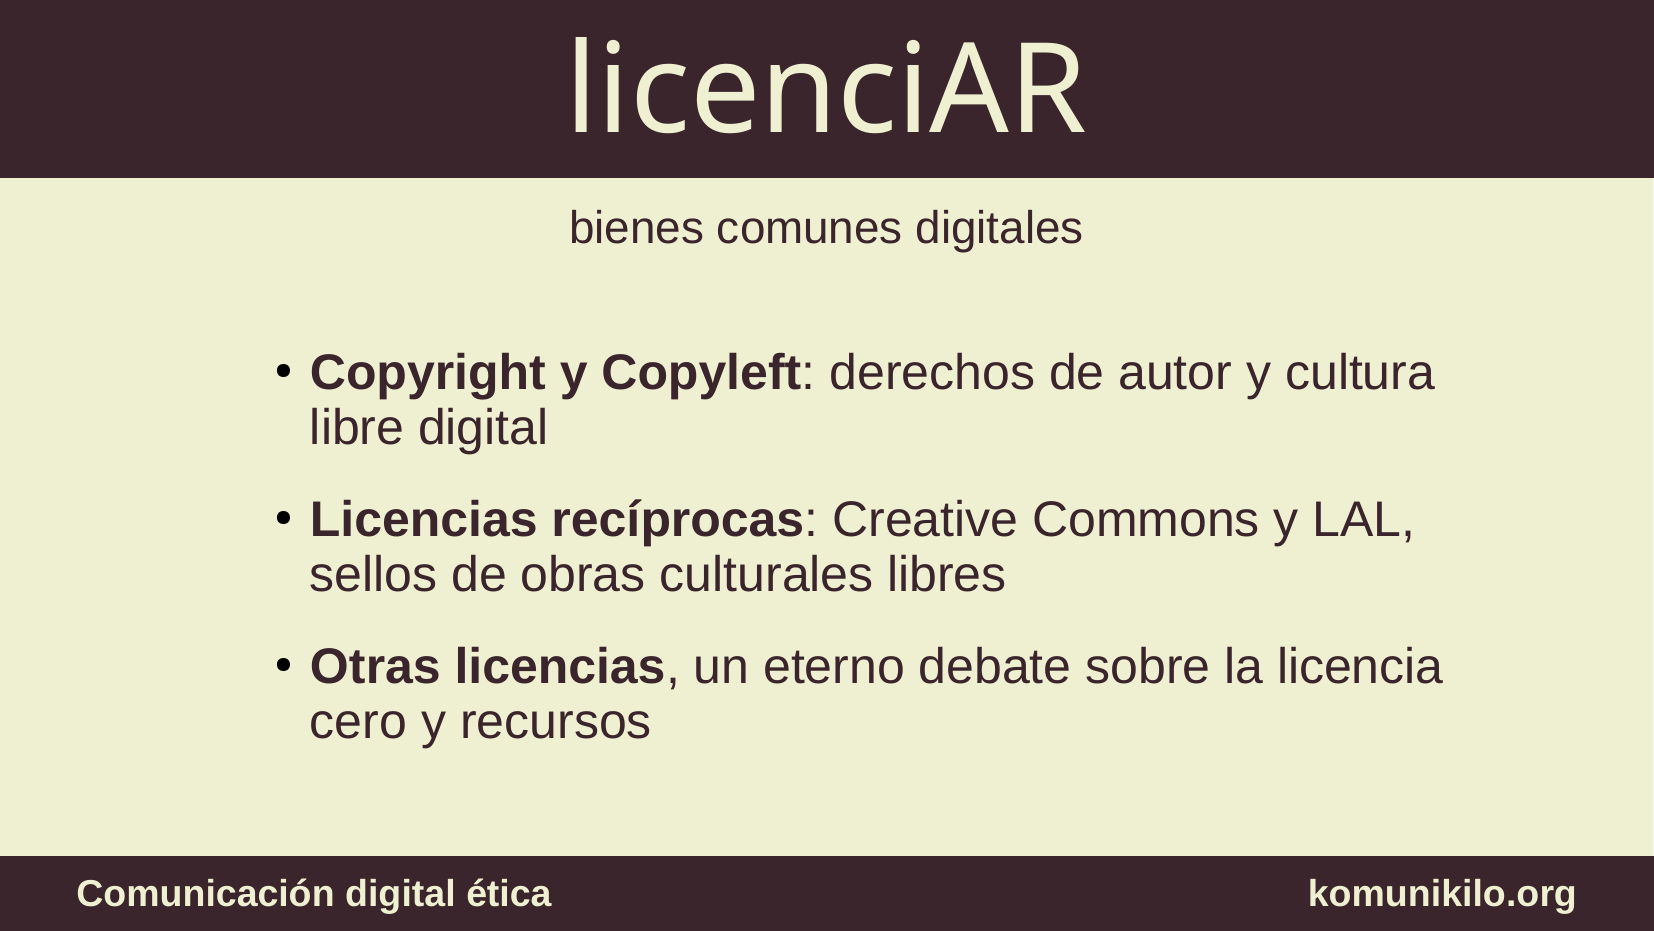

# licenciAR
bienes comunes digitales
Copyright y Copyleft: derechos de autor y cultura libre digital
Licencias recíprocas: Creative Commons y LAL, sellos de obras culturales libres
Otras licencias, un eterno debate sobre la licencia cero y recursos
Comunicación digital ética komunikilo.org